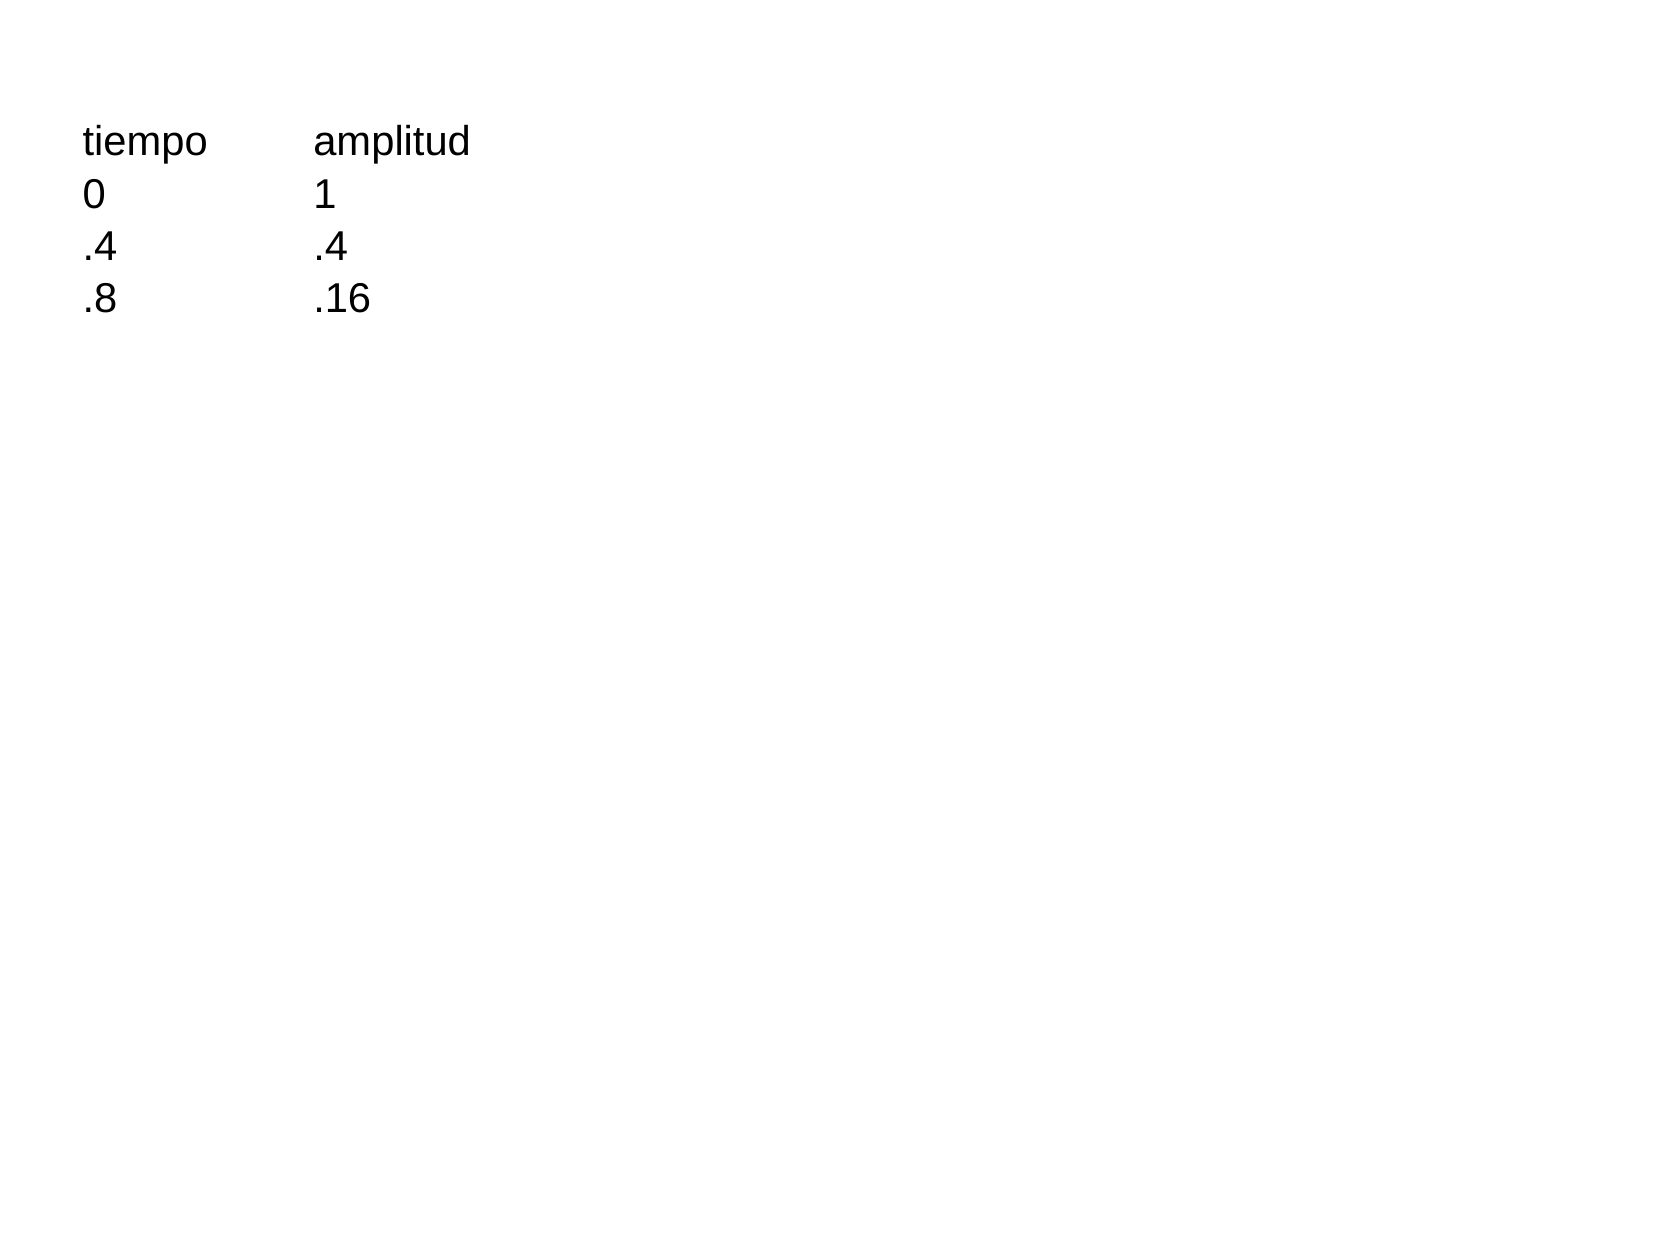

# tiempo	amplitud
0	1
.4 	.4
.8 	.16